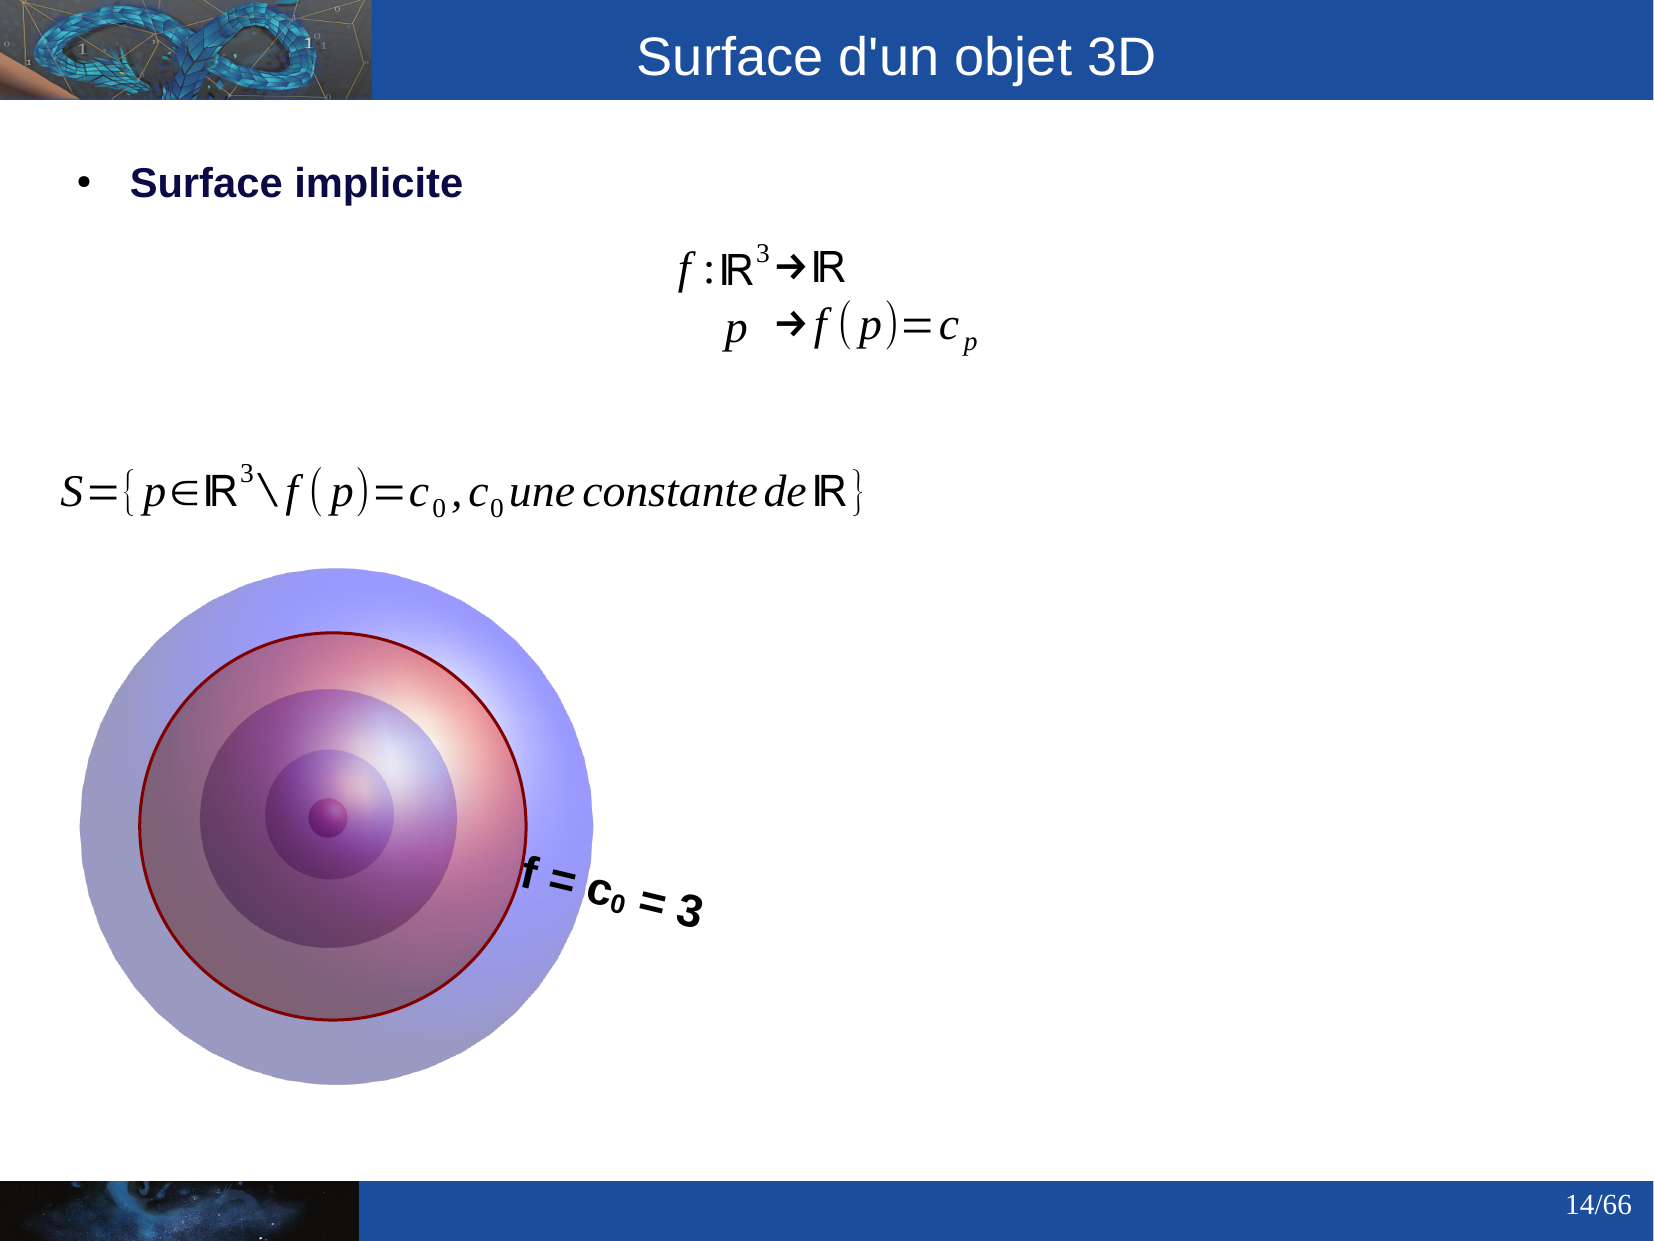

# Surface d'un objet 3D
Surface implicite
f = c0 = 3
14